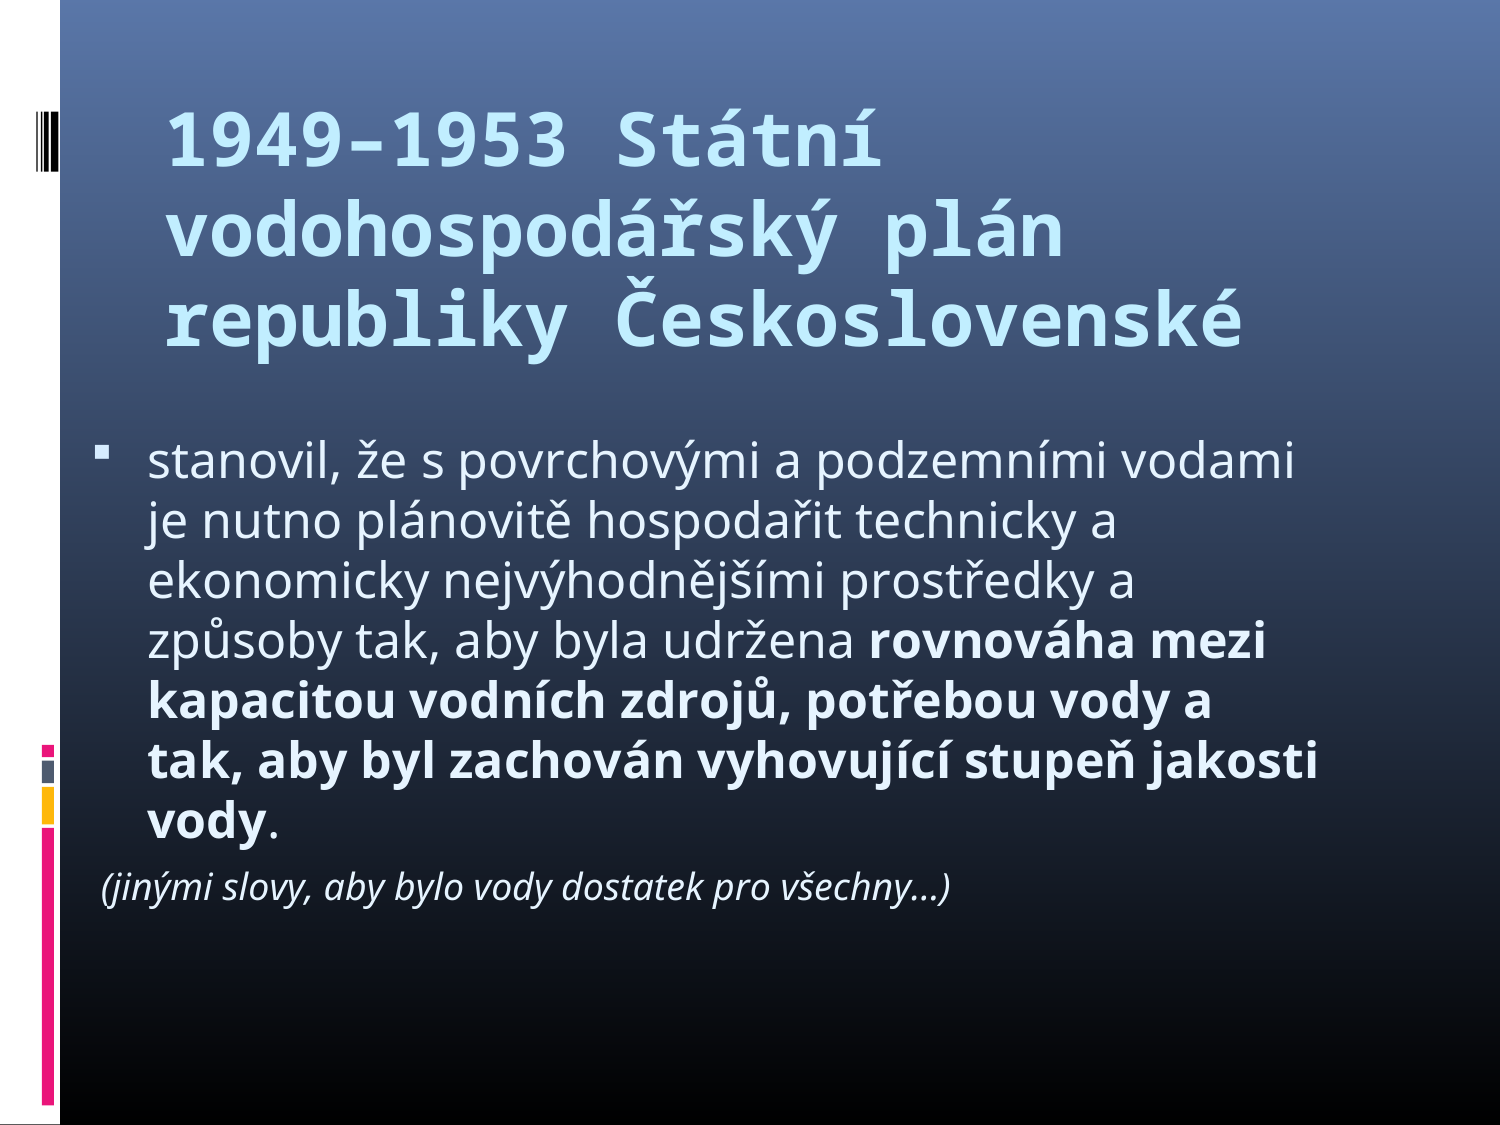

# 1949–1953 Státní vodohospodářský plán republiky Československé
stanovil, že s povrchovými a podzemními vodami je nutno plánovitě hospodařit technicky a ekonomicky nejvýhodnějšími prostředky a způsoby tak, aby byla udržena rovnováha mezi kapacitou vodních zdrojů, potřebou vody a tak, aby byl zachován vyhovující stupeň jakosti vody.
 (jinými slovy, aby bylo vody dostatek pro všechny…)